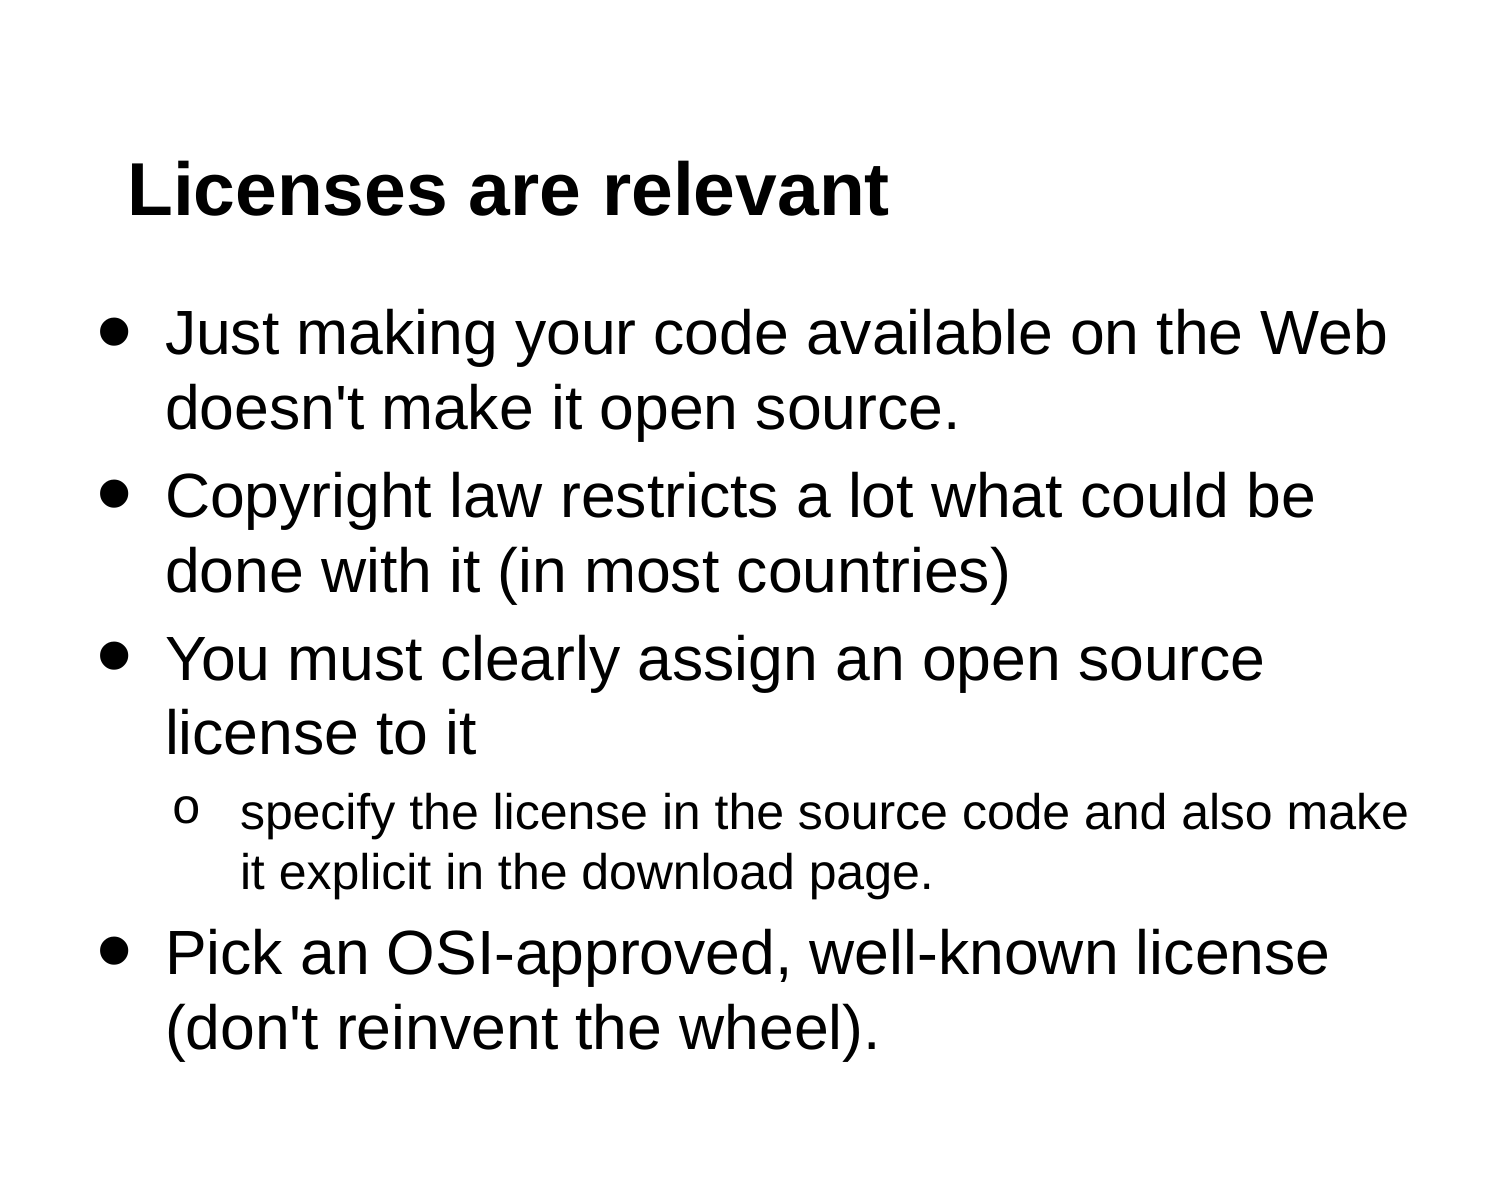

# Licenses are relevant
Just making your code available on the Web doesn't make it open source.
Copyright law restricts a lot what could be done with it (in most countries)
You must clearly assign an open source license to it
specify the license in the source code and also make it explicit in the download page.
Pick an OSI-approved, well-known license (don't reinvent the wheel).